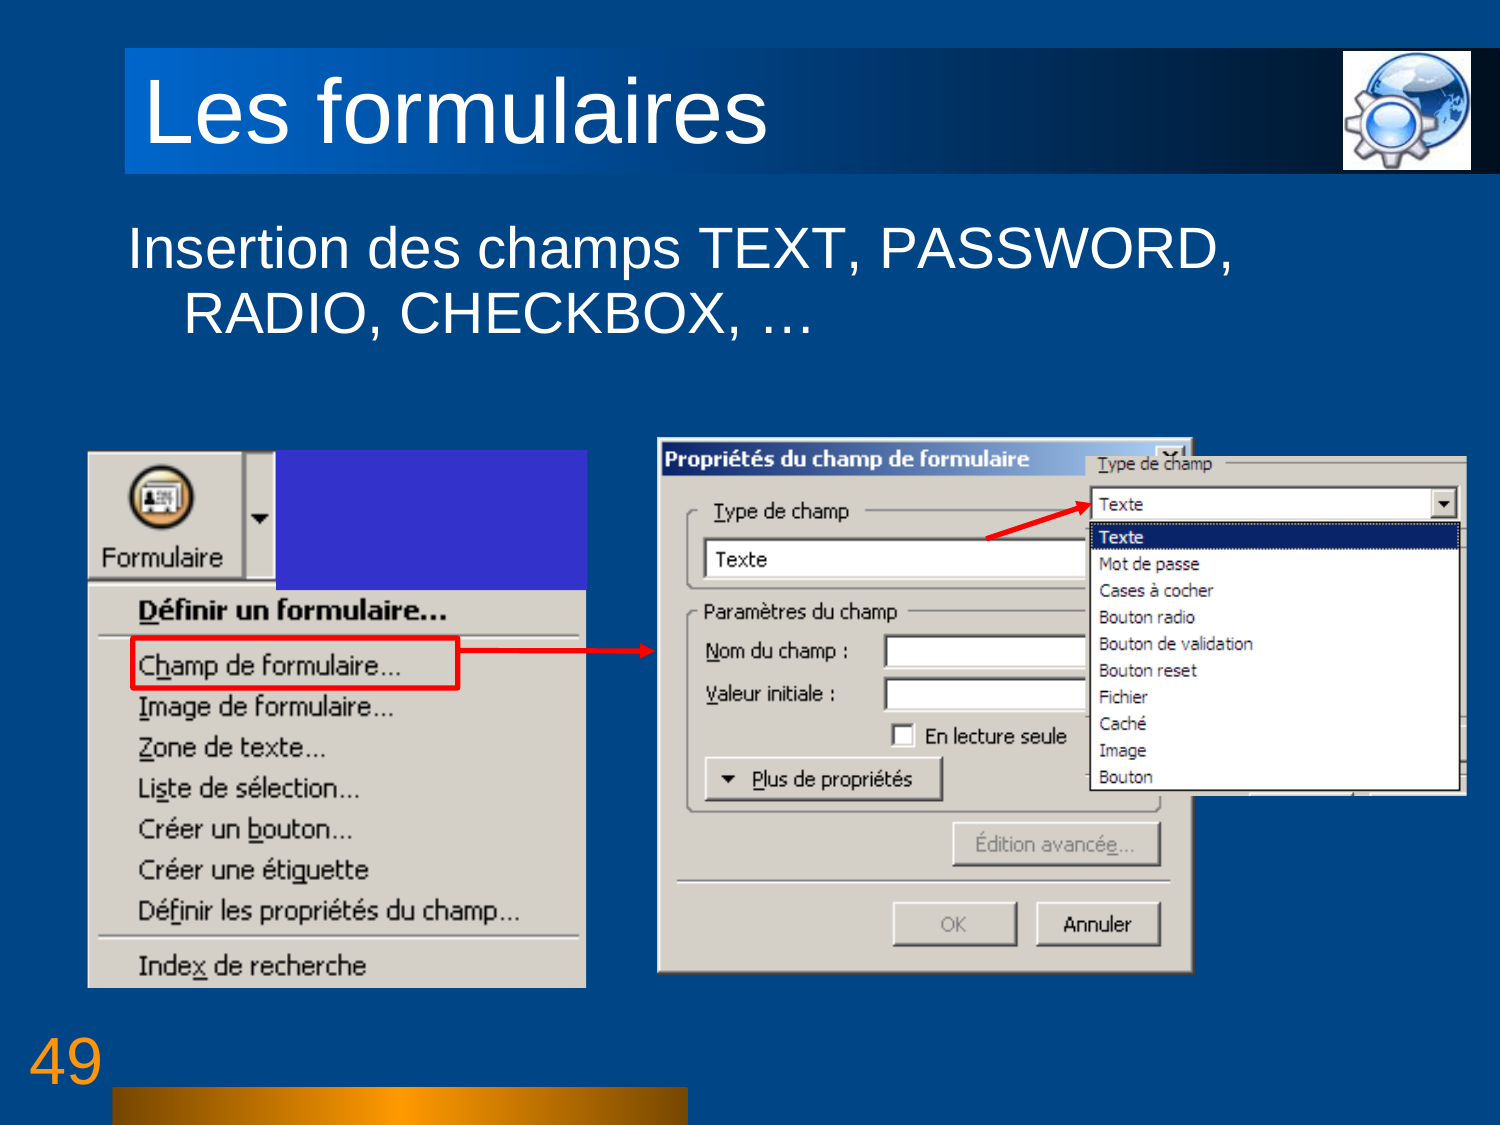

Les formulaires
# Insertion des champs TEXT, PASSWORD, RADIO, CHECKBOX, …